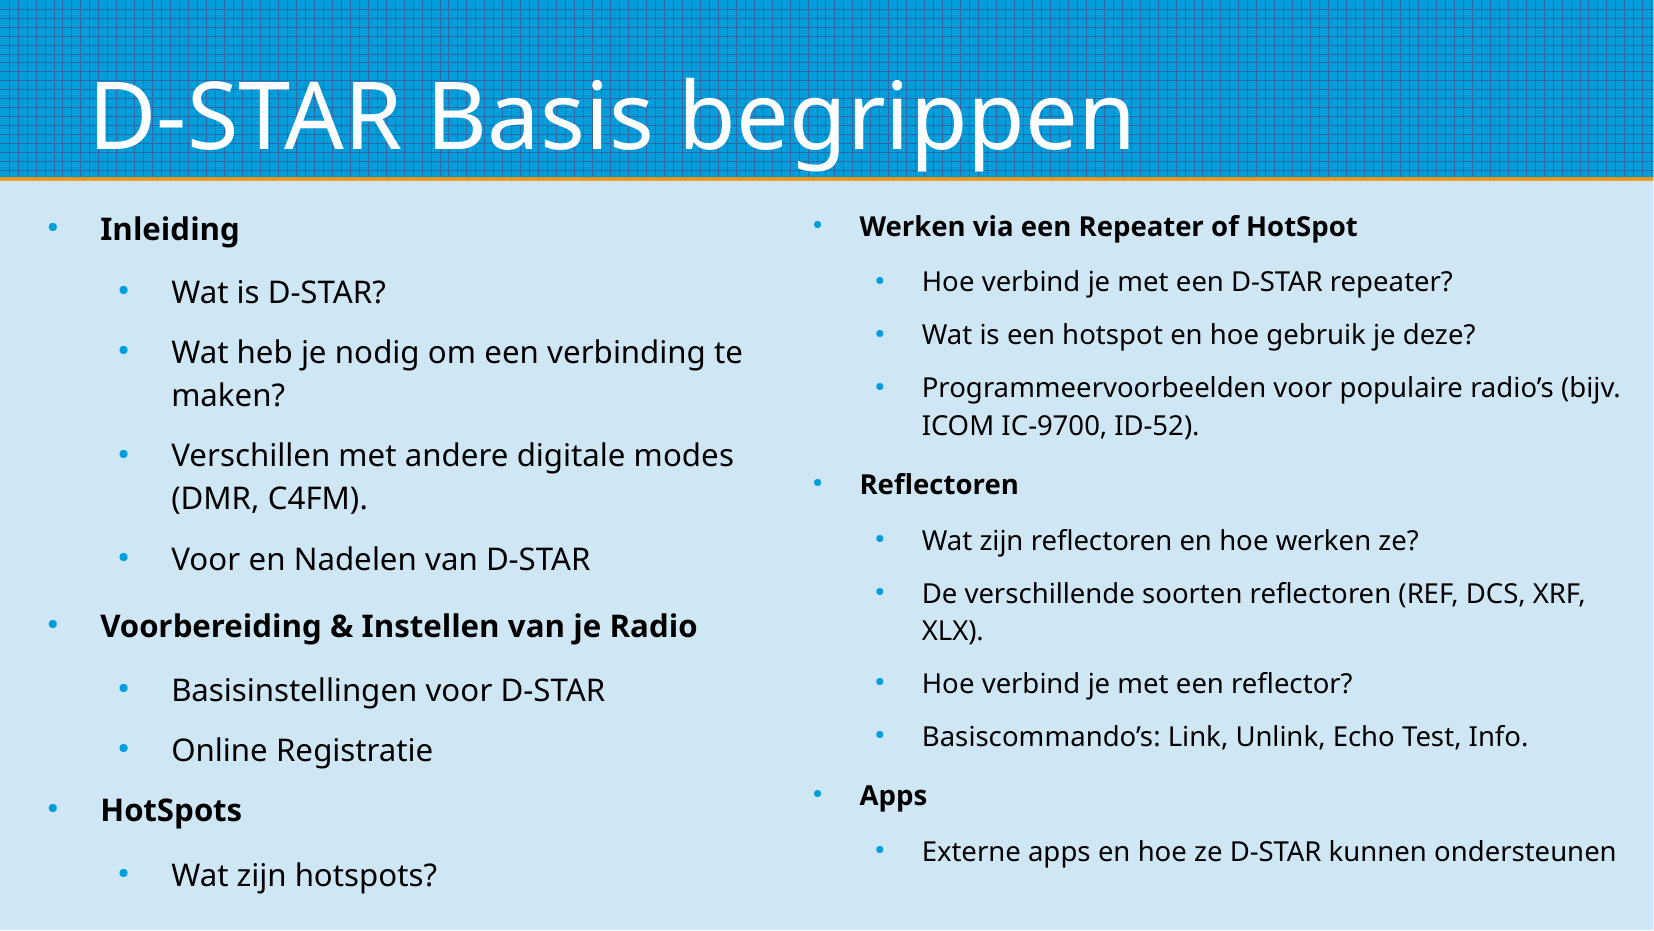

# D-STAR Basis begrippen
Inleiding
Wat is D-STAR?
Wat heb je nodig om een verbinding te maken?
Verschillen met andere digitale modes (DMR, C4FM).
Voor en Nadelen van D-STAR
Voorbereiding & Instellen van je Radio
Basisinstellingen voor D-STAR
Online Registratie
HotSpots
Wat zijn hotspots?
Werken via een Repeater of HotSpot
Hoe verbind je met een D-STAR repeater?
Wat is een hotspot en hoe gebruik je deze?
Programmeervoorbeelden voor populaire radio’s (bijv. ICOM IC-9700, ID-52).
Reflectoren
Wat zijn reflectoren en hoe werken ze?
De verschillende soorten reflectoren (REF, DCS, XRF, XLX).
Hoe verbind je met een reflector?
Basiscommando’s: Link, Unlink, Echo Test, Info.
Apps
Externe apps en hoe ze D-STAR kunnen ondersteunen